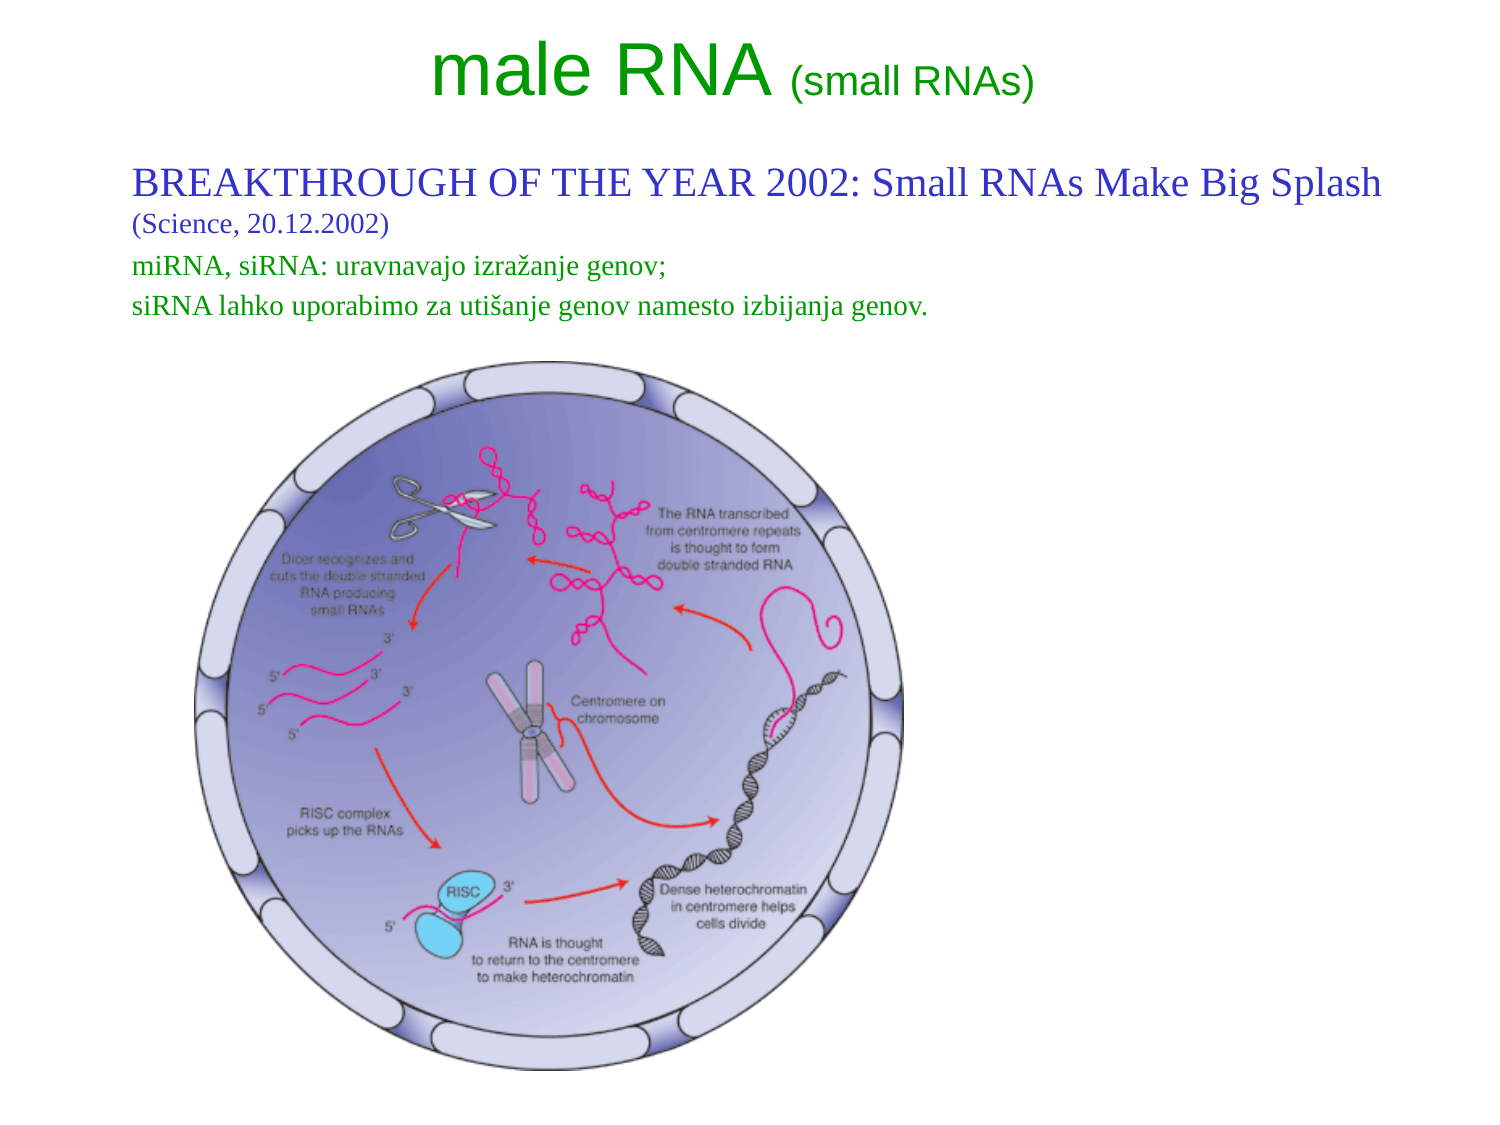

# male RNA (small RNAs)
BREAKTHROUGH OF THE YEAR 2002: Small RNAs Make Big Splash (Science, 20.12.2002)
miRNA, siRNA: uravnavajo izražanje genov;
siRNA lahko uporabimo za utišanje genov namesto izbijanja genov.